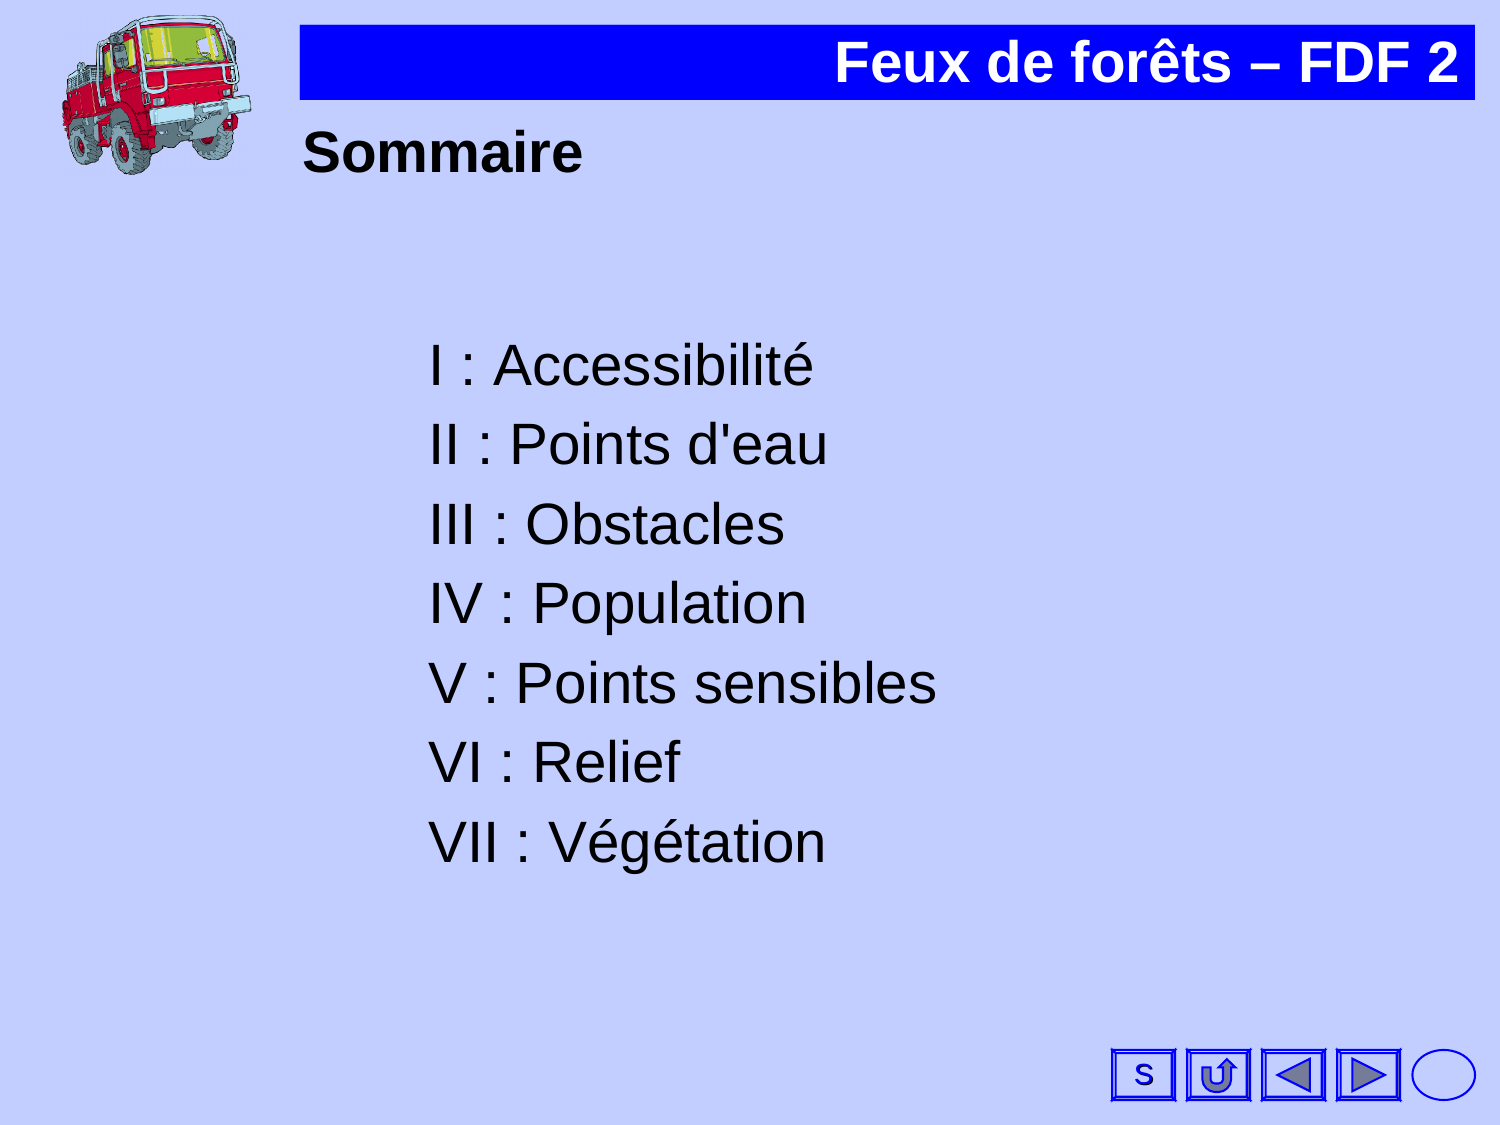

Feux de forêts – FDF 2
Sommaire
# I : Accessibilité
II : Points d'eau
III : Obstacles
IV : Population
V : Points sensibles
VI : Relief
VII : Végétation